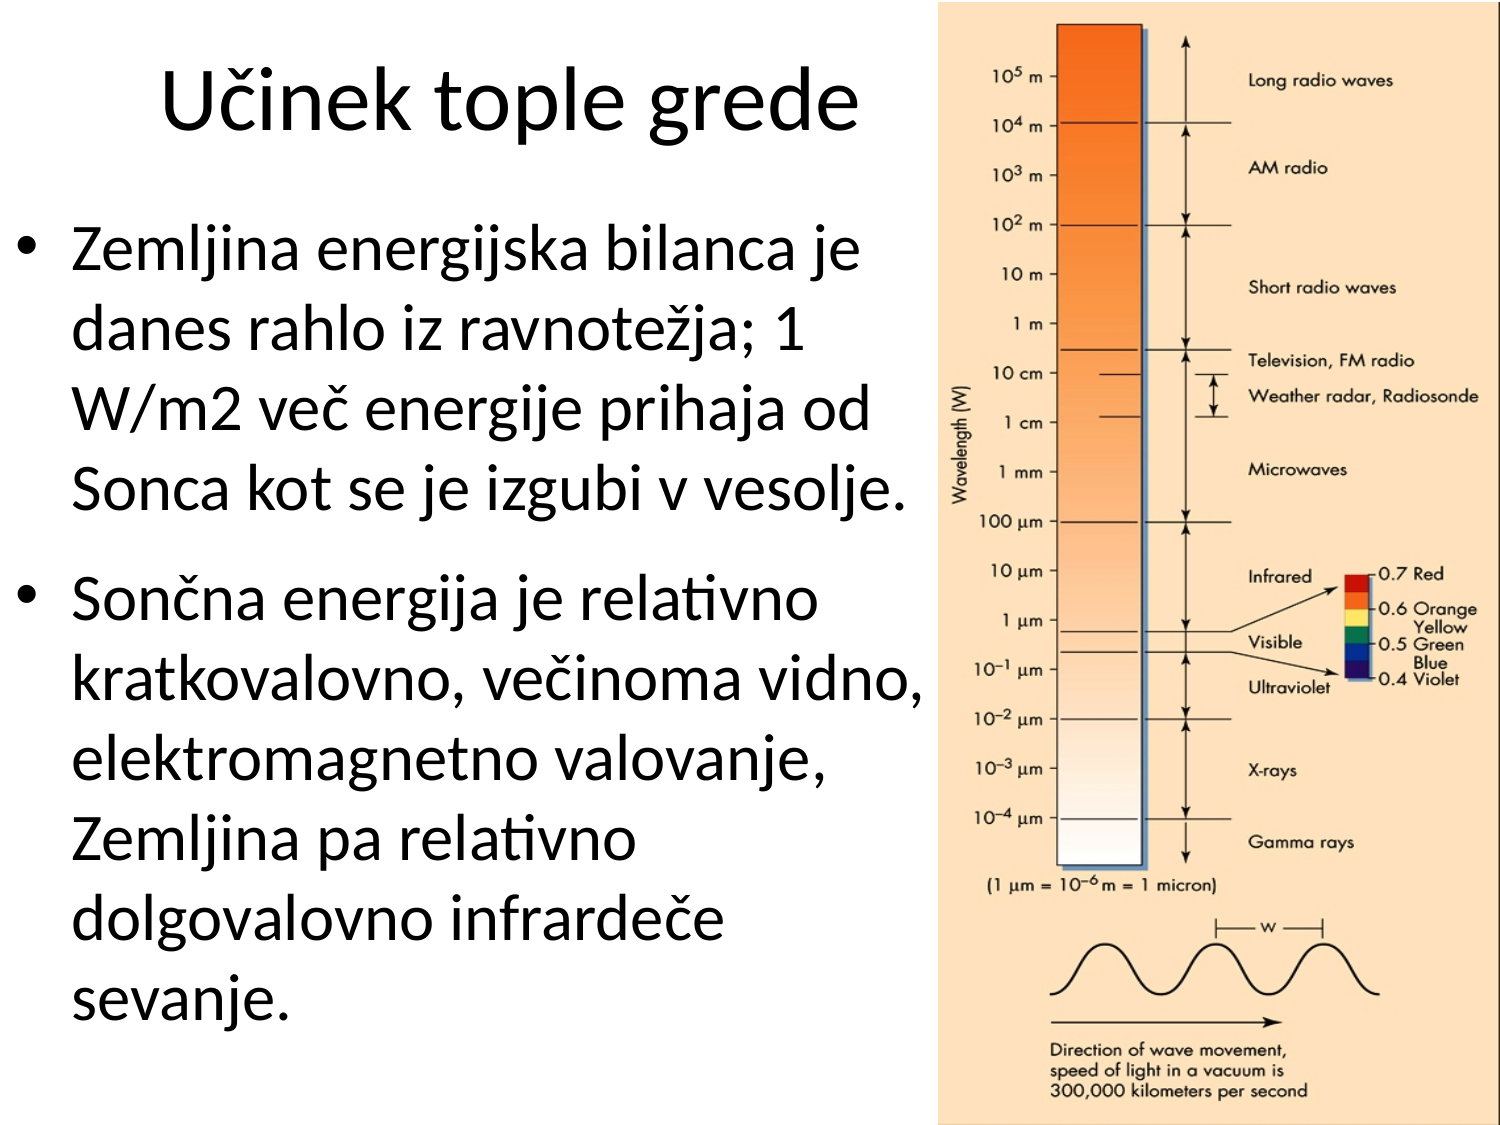

# Učinek tople grede
Zemljina energijska bilanca je danes rahlo iz ravnotežja; 1 W/m2 več energije prihaja od Sonca kot se je izgubi v vesolje.
Sončna energija je relativno kratkovalovno, večinoma vidno, elektromagnetno valovanje, Zemljina pa relativno dolgovalovno infrardeče sevanje.